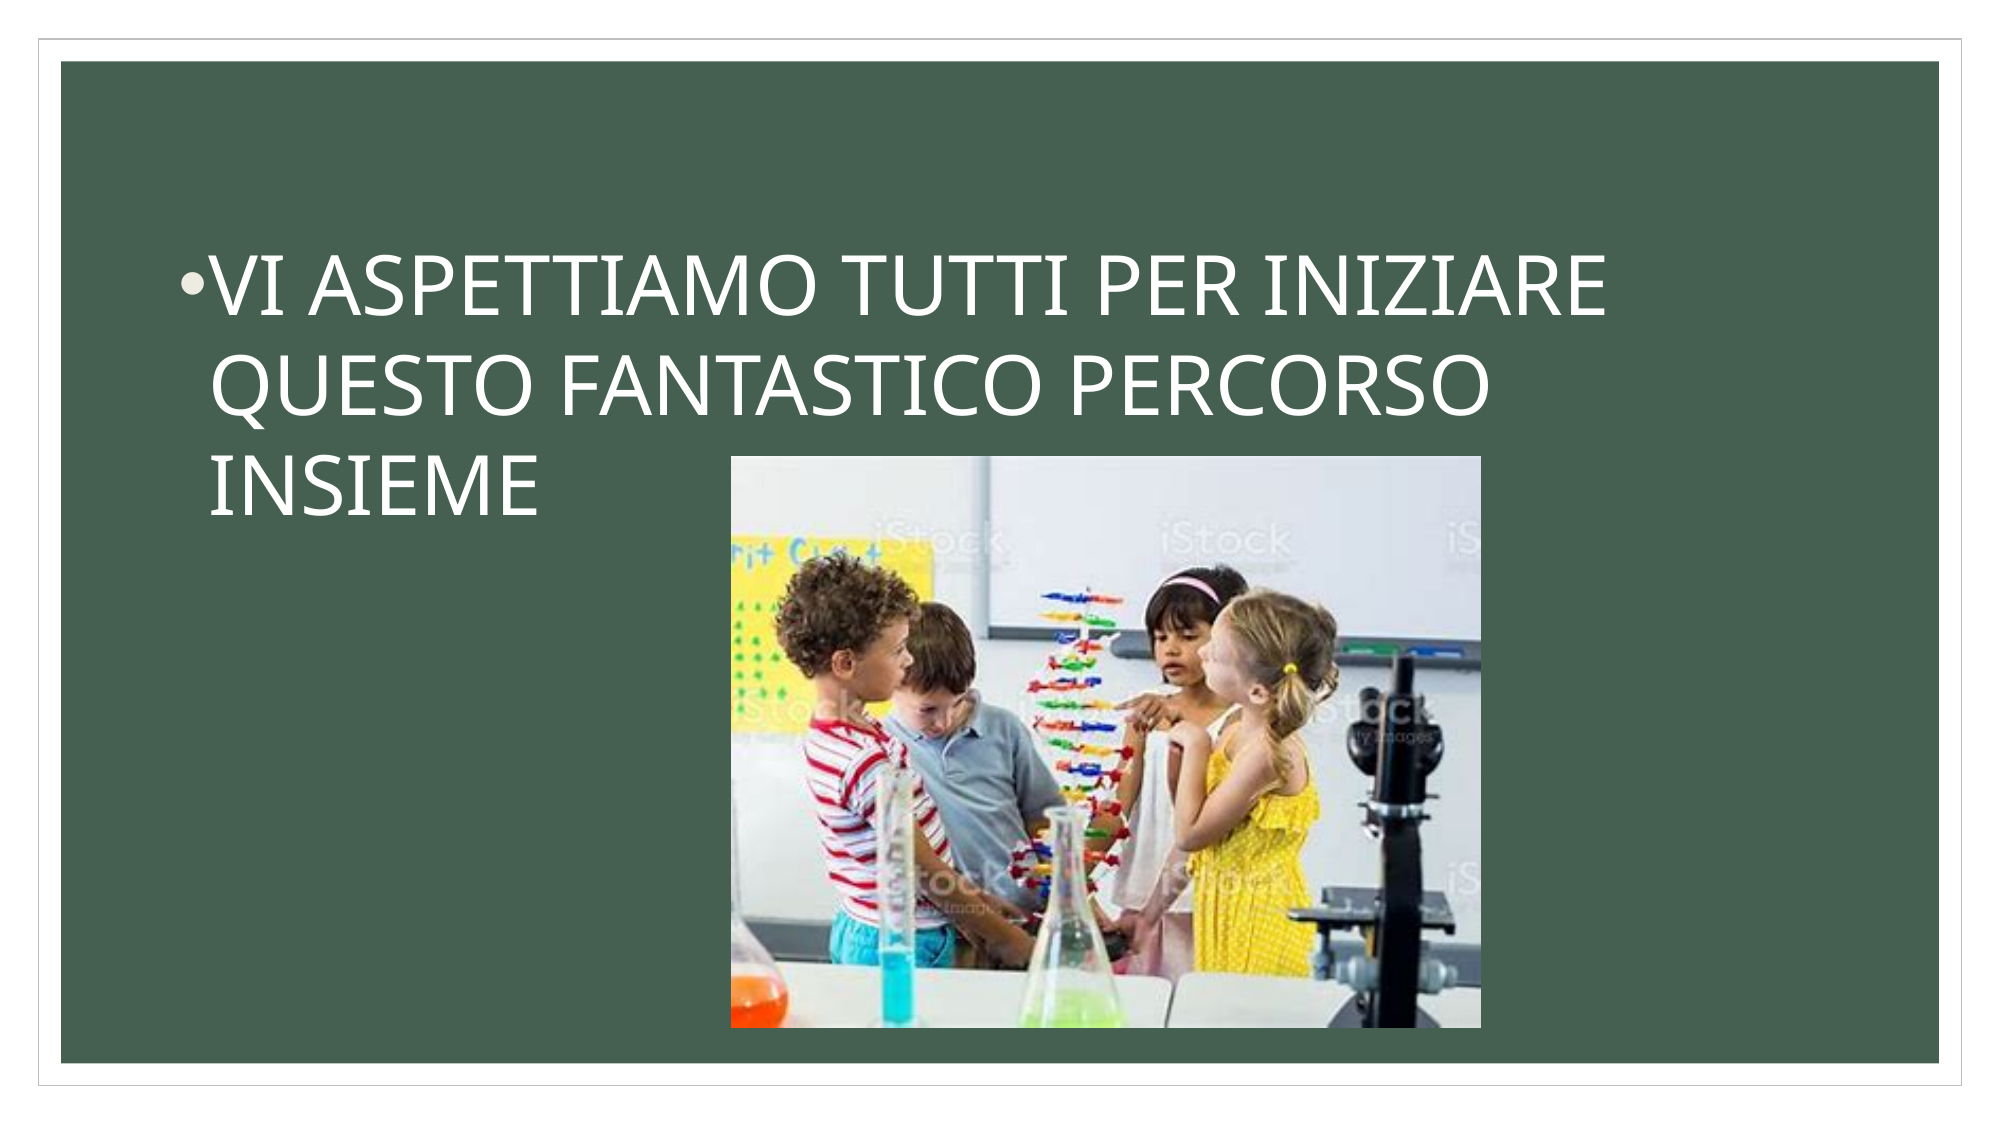

# VI ASPETTIAMO TUTTI PER INIZIARE QUESTO FANTASTICO PERCORSO INSIEME